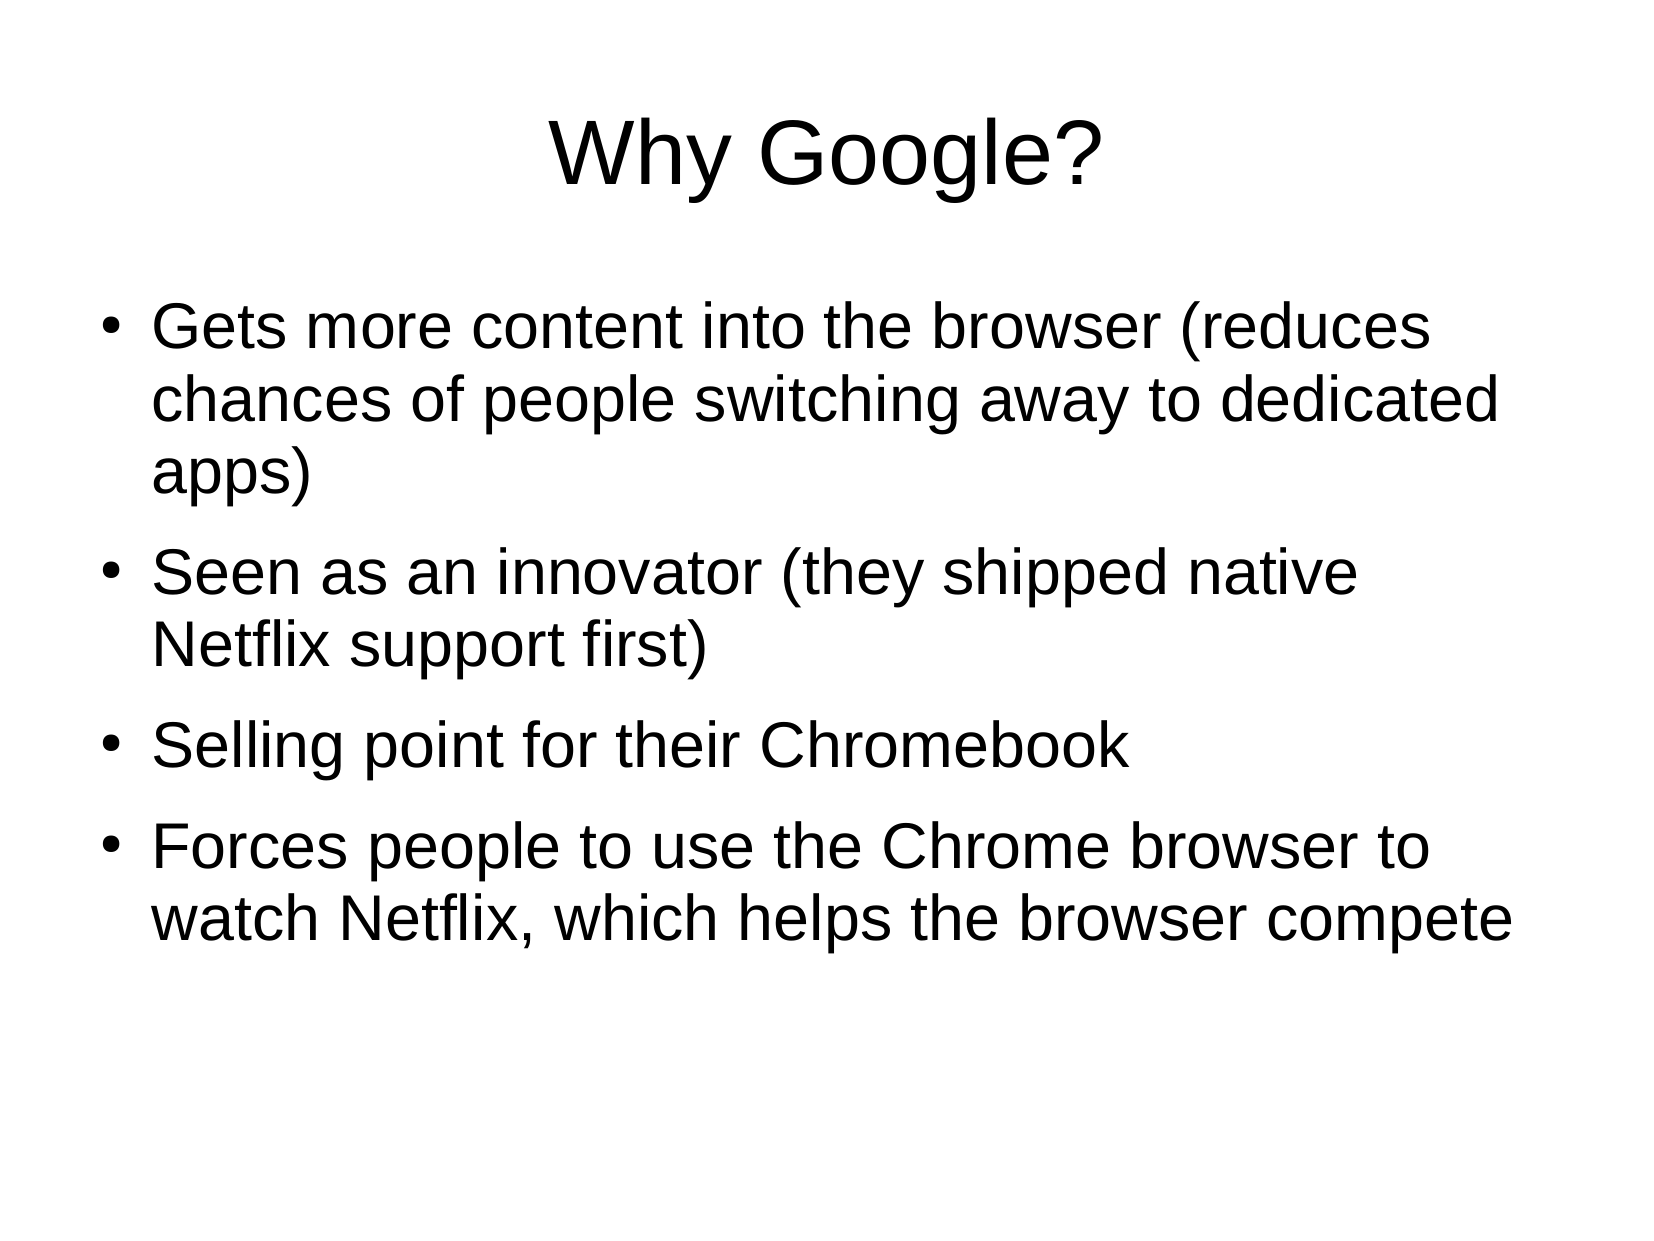

# Why Google?
Gets more content into the browser (reduces chances of people switching away to dedicated apps)
Seen as an innovator (they shipped native Netflix support first)
Selling point for their Chromebook
Forces people to use the Chrome browser to watch Netflix, which helps the browser compete